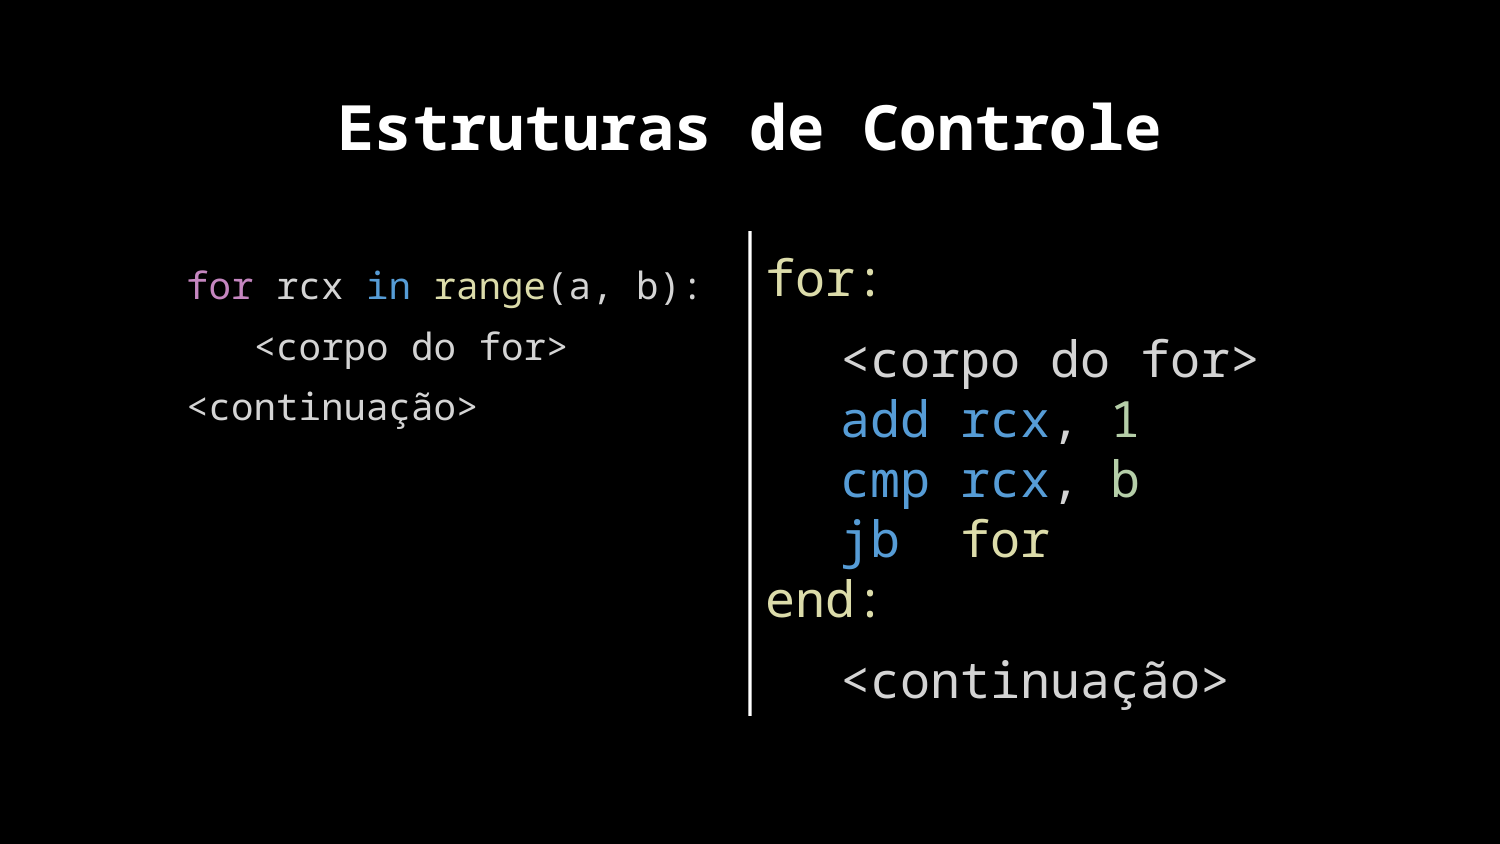

# Estruturas de Controle
for rcx in range(a, b):
 <corpo do for>
<continuação>
for:
<corpo do for>
add rcx, 1
cmp rcx, b
jb for
end:
<continuação>